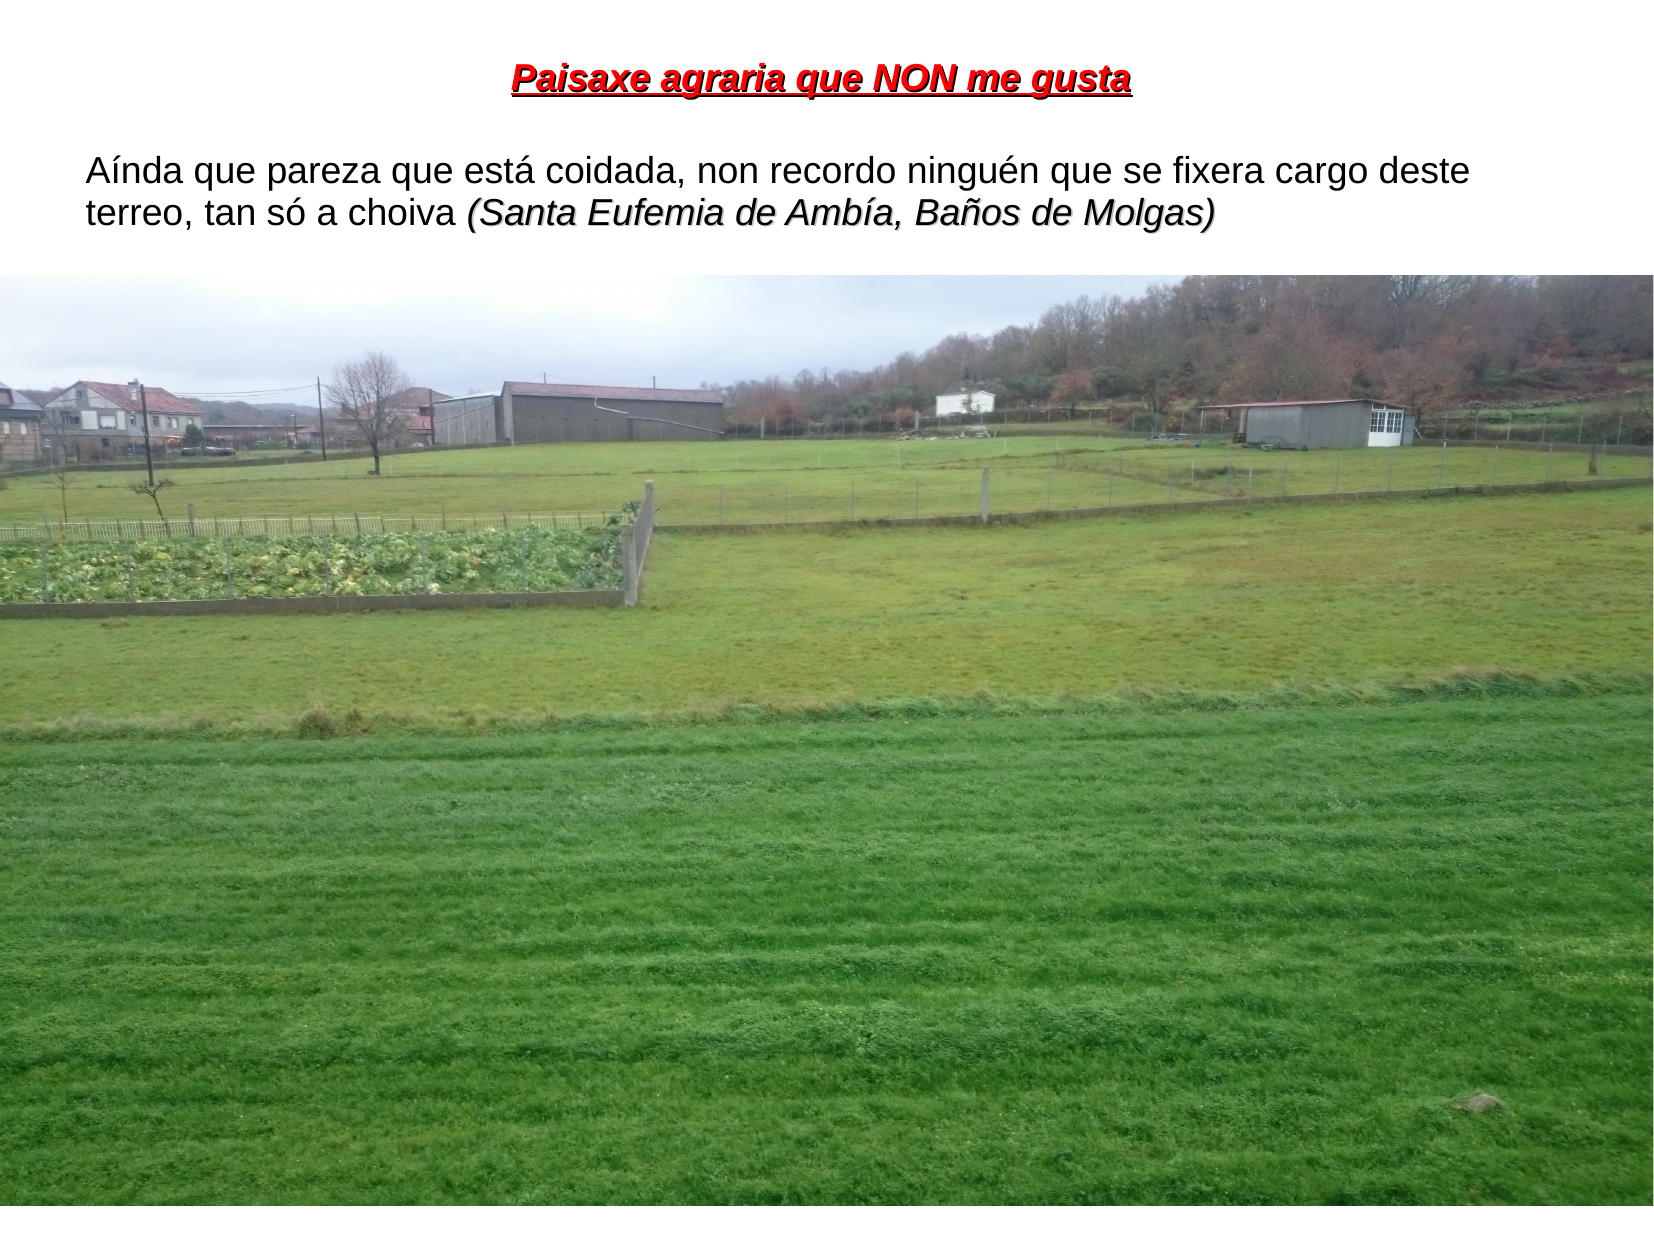

Paisaxe agraria que NON me gusta
Aínda que pareza que está coidada, non recordo ninguén que se fixera cargo deste terreo, tan só a choiva (Santa Eufemia de Ambía, Baños de Molgas)